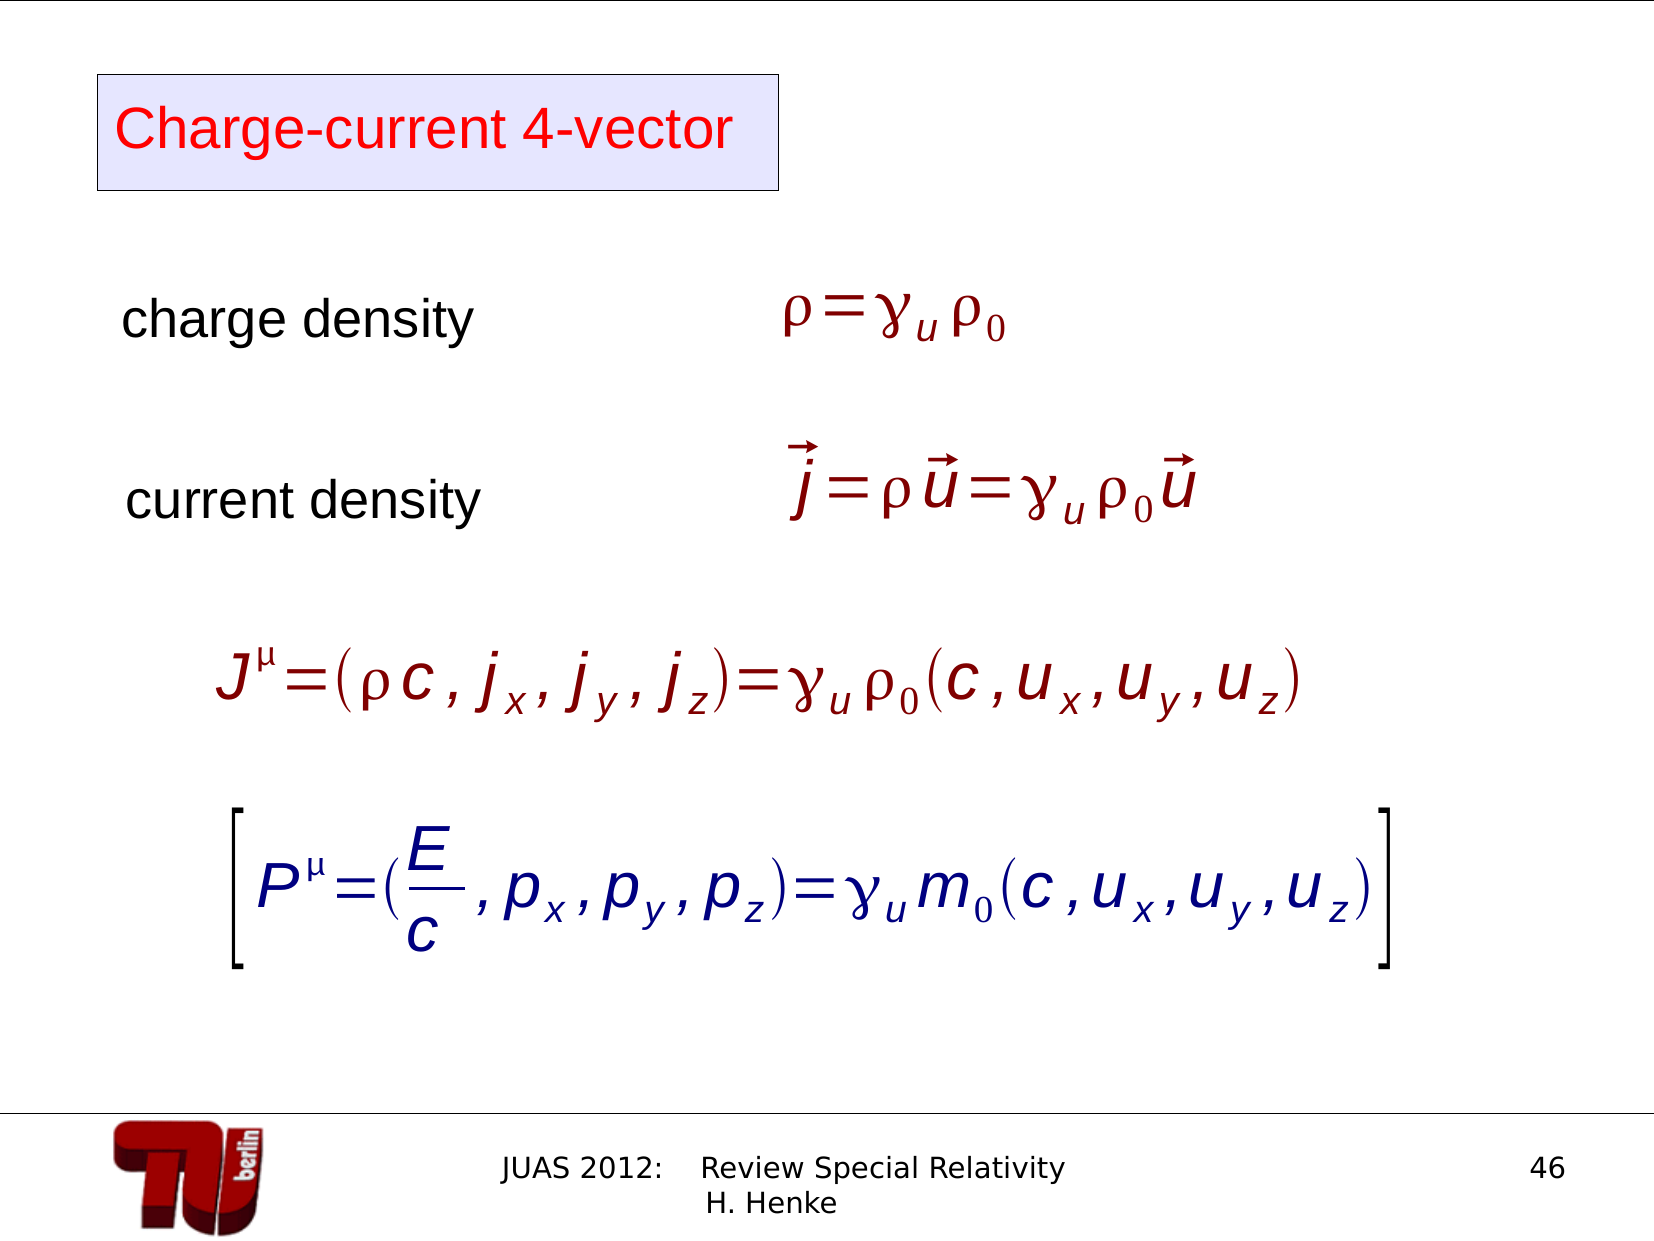

Charge-current 4-vector
charge density
current density
46